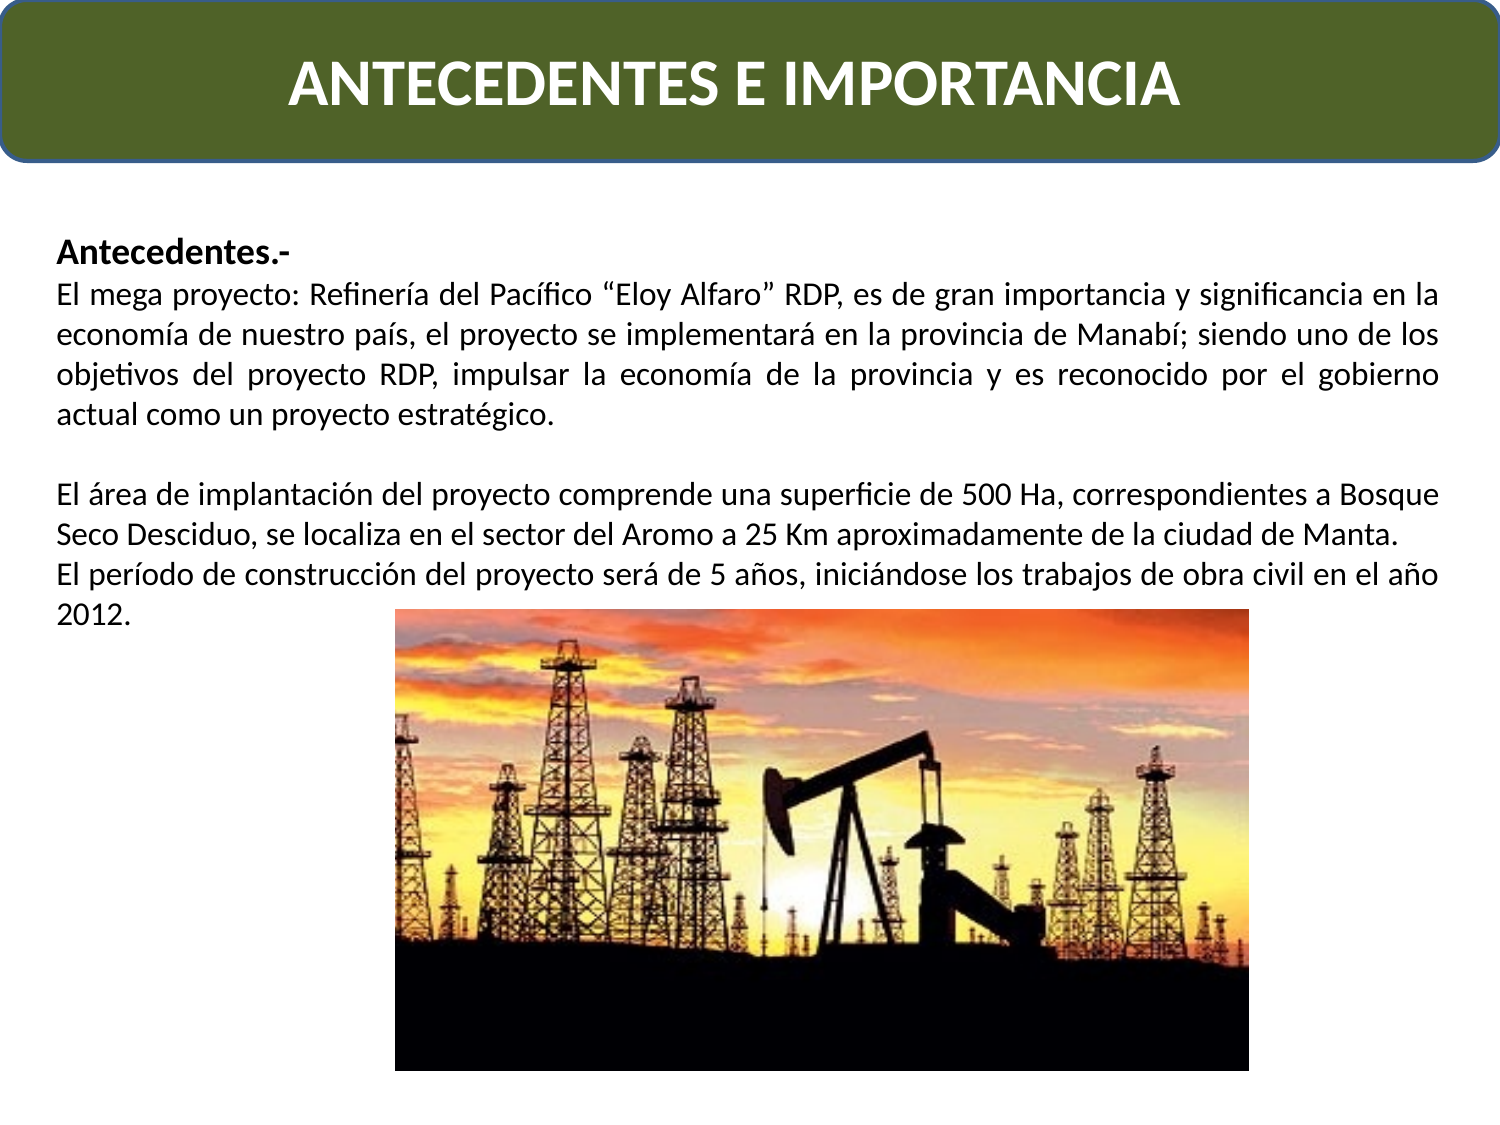

ANTECEDENTES E IMPORTANCIA
Antecedentes.-
El mega proyecto: Refinería del Pacífico “Eloy Alfaro” RDP, es de gran importancia y significancia en la economía de nuestro país, el proyecto se implementará en la provincia de Manabí; siendo uno de los objetivos del proyecto RDP, impulsar la economía de la provincia y es reconocido por el gobierno actual como un proyecto estratégico.
El área de implantación del proyecto comprende una superficie de 500 Ha, correspondientes a Bosque Seco Desciduo, se localiza en el sector del Aromo a 25 Km aproximadamente de la ciudad de Manta.
El período de construcción del proyecto será de 5 años, iniciándose los trabajos de obra civil en el año 2012.